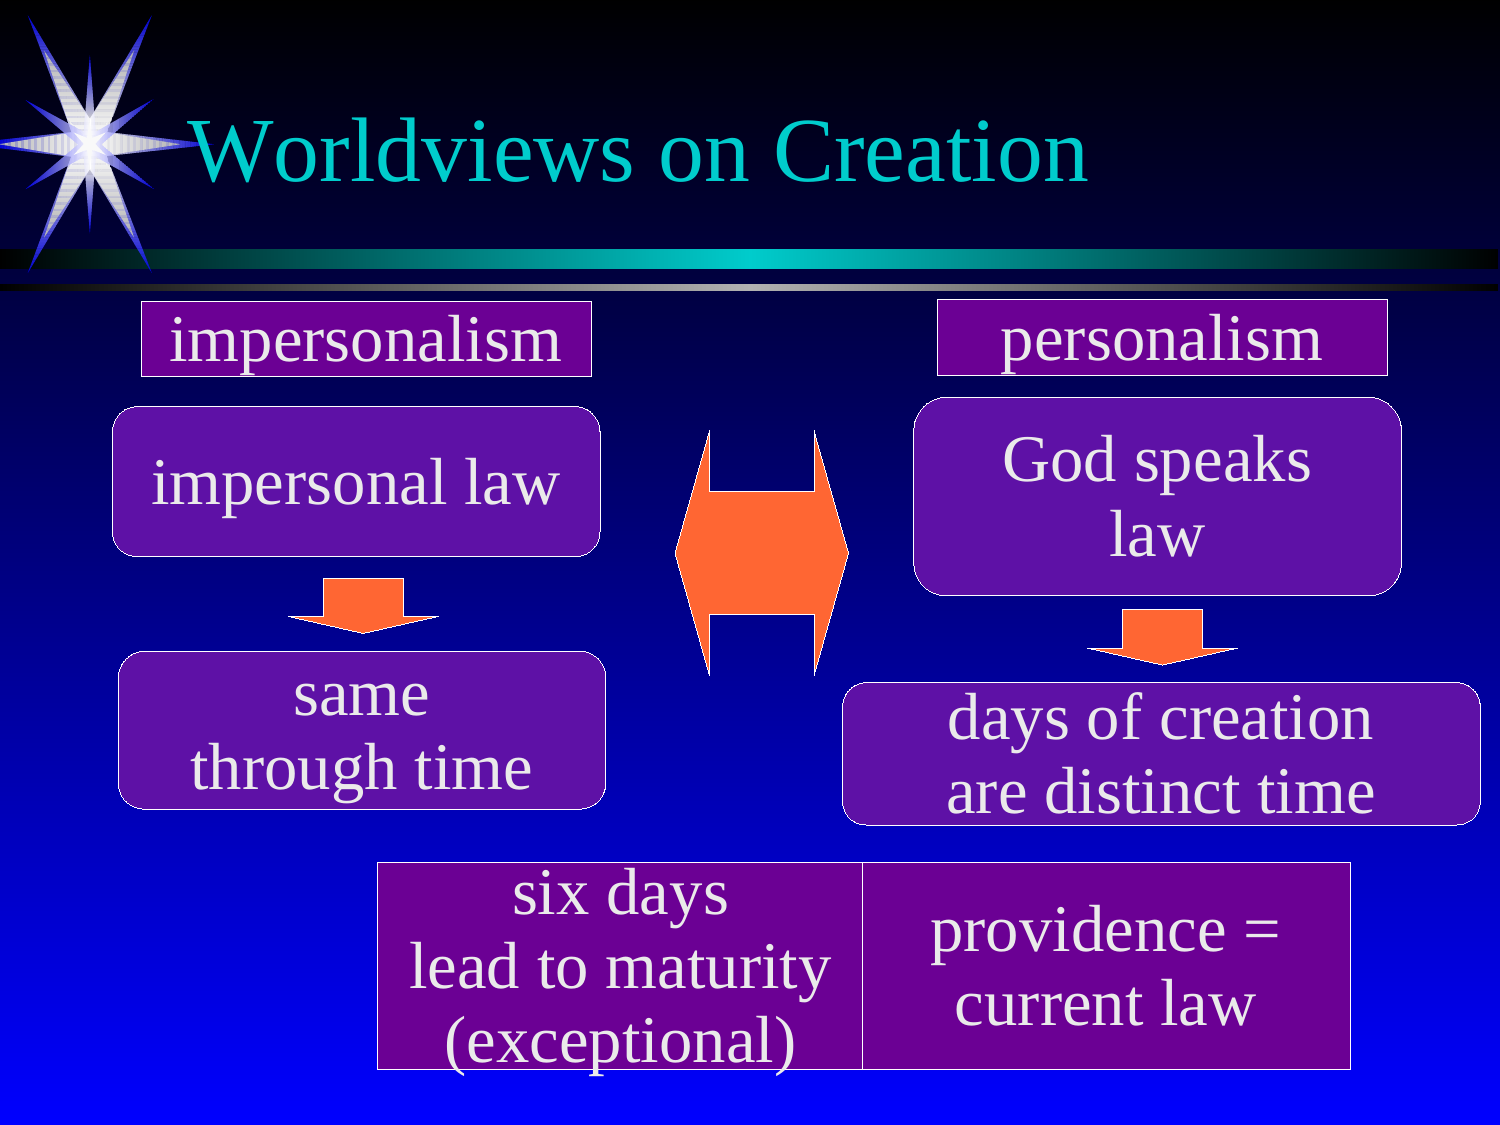

# Worldviews on Creation
personalism
impersonalism
God speaks
law
impersonal law
same
through time
days of creation
are distinct time
six days
lead to maturity
(exceptional)
providence =
current law